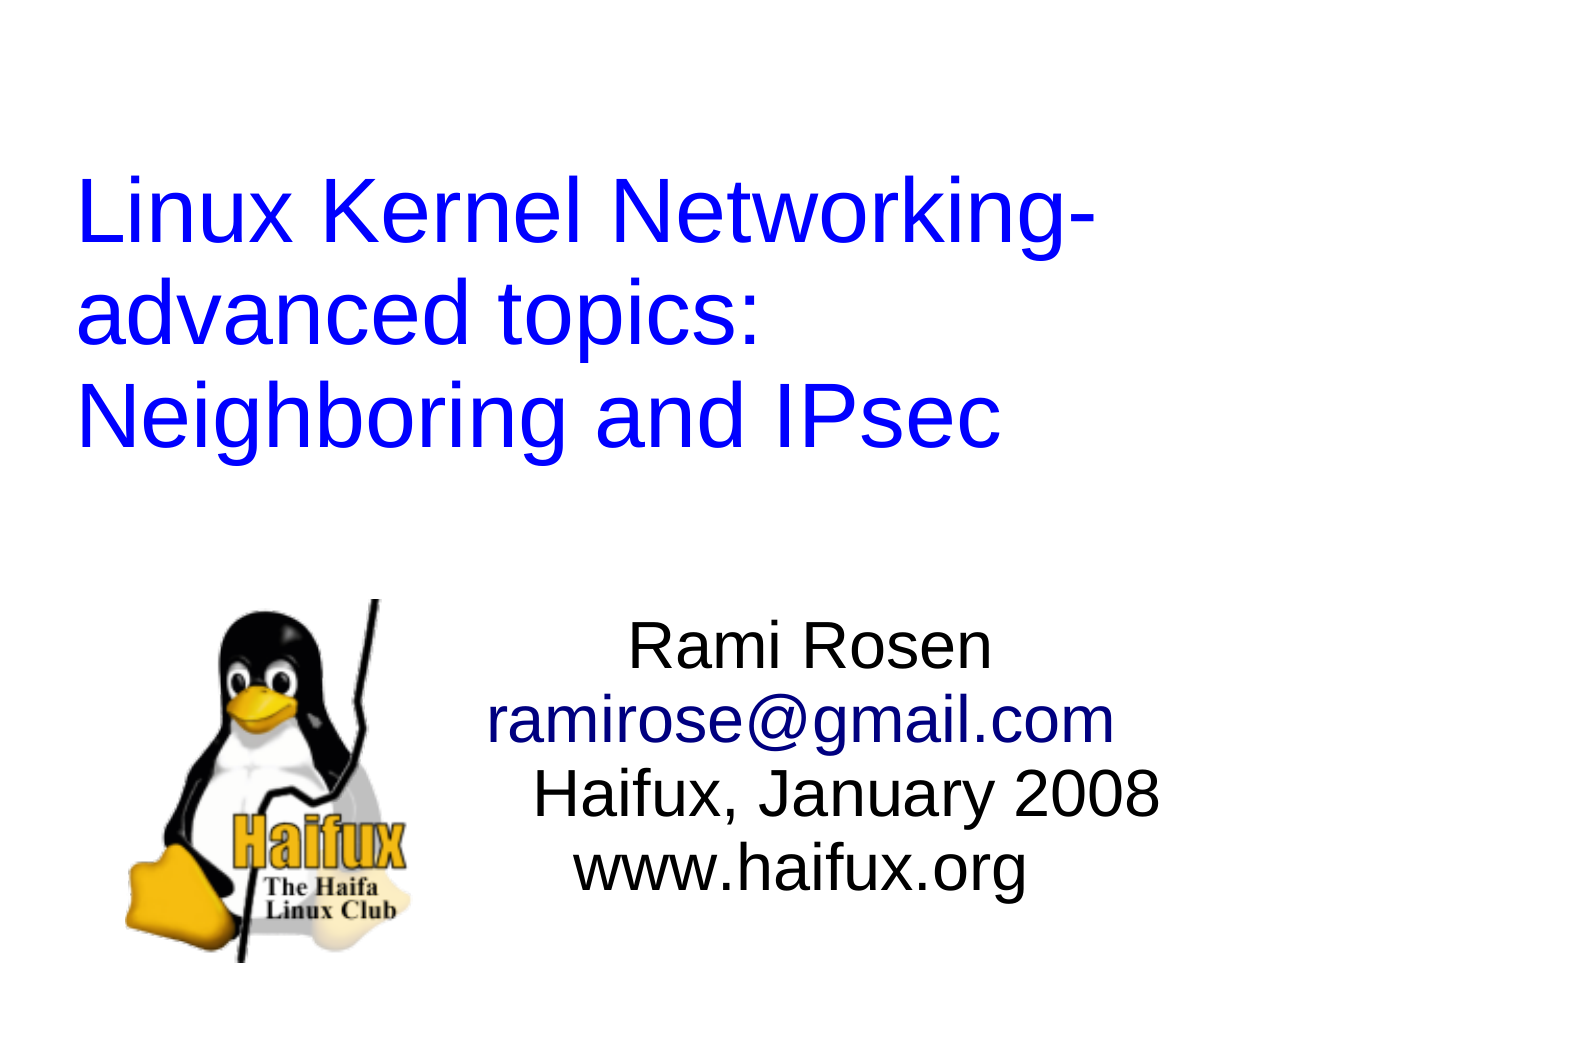

# Linux Kernel Networking- advanced topics: Neighboring and IPsec
 Rami Rosen
ramirose@gmail.com
 Haifux, January 2008
www.haifux.org